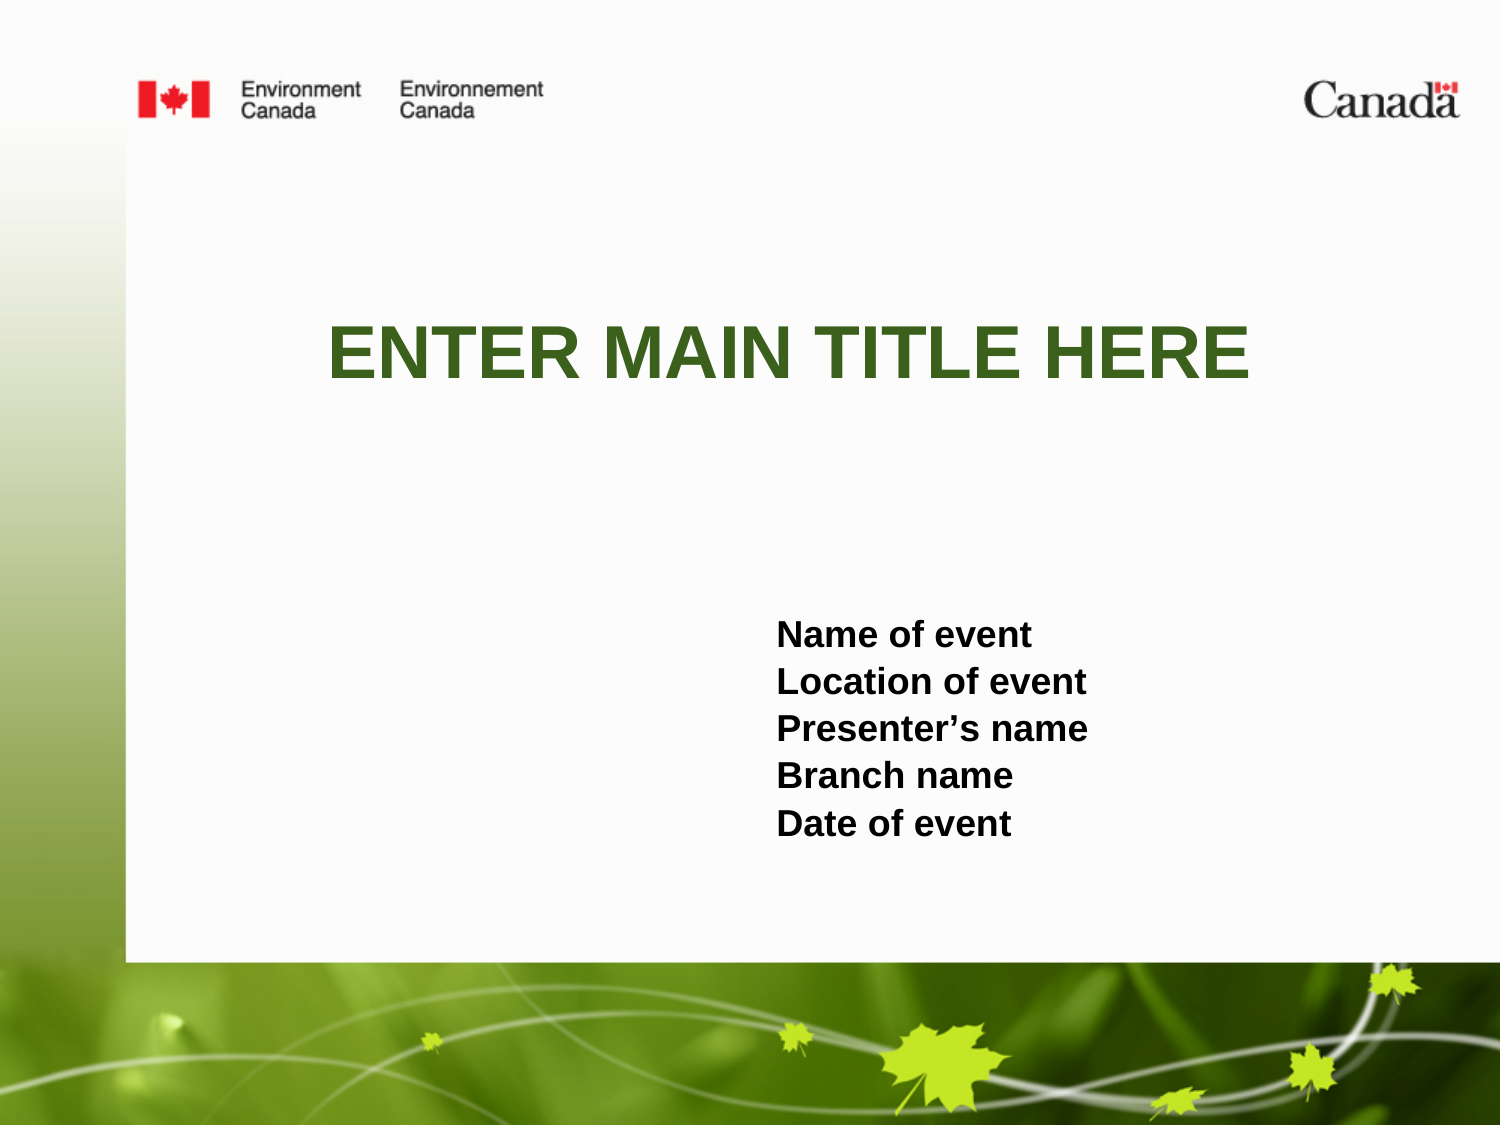

# ENTER MAIN TITLE HERE
Name of event
Location of event
Presenter’s name
Branch name
Date of event